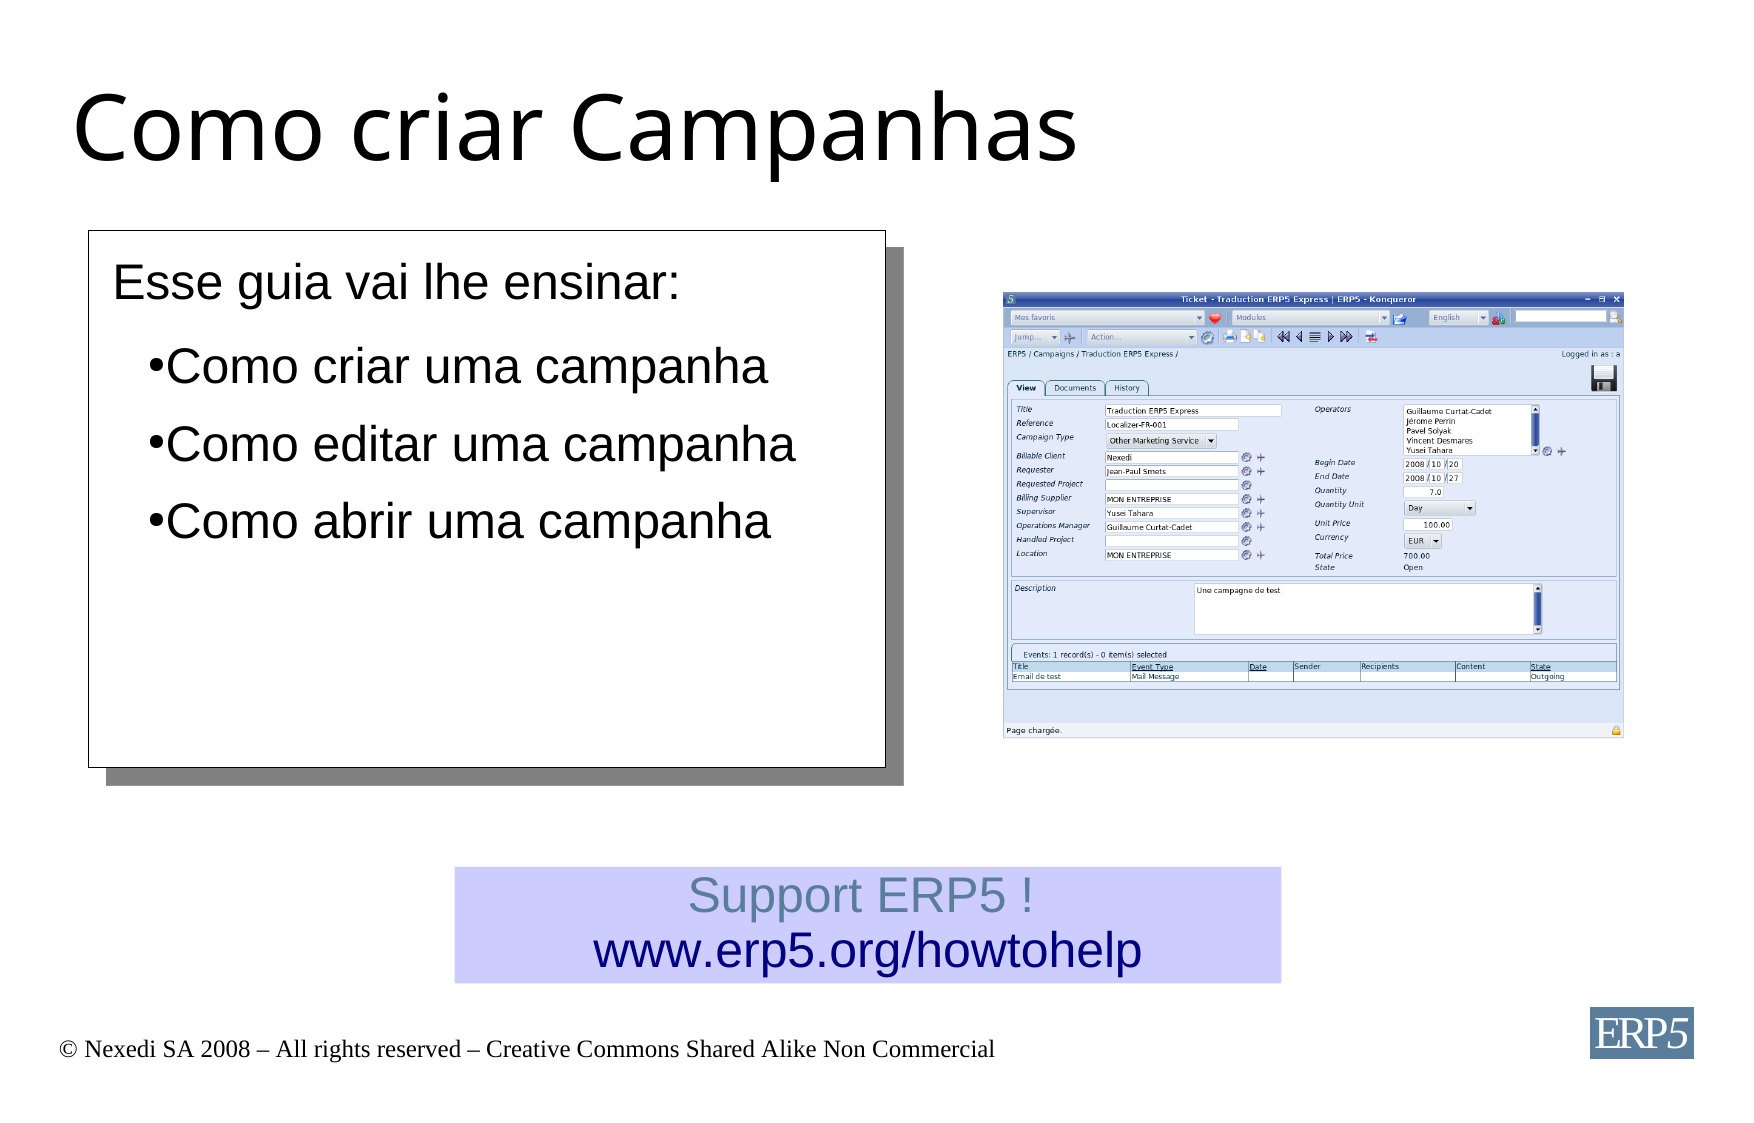

# Como criar Campanhas
Esse guia vai lhe ensinar:
Como criar uma campanha
Como editar uma campanha
Como abrir uma campanha
Support ERP5 !
www.erp5.org/howtohelp